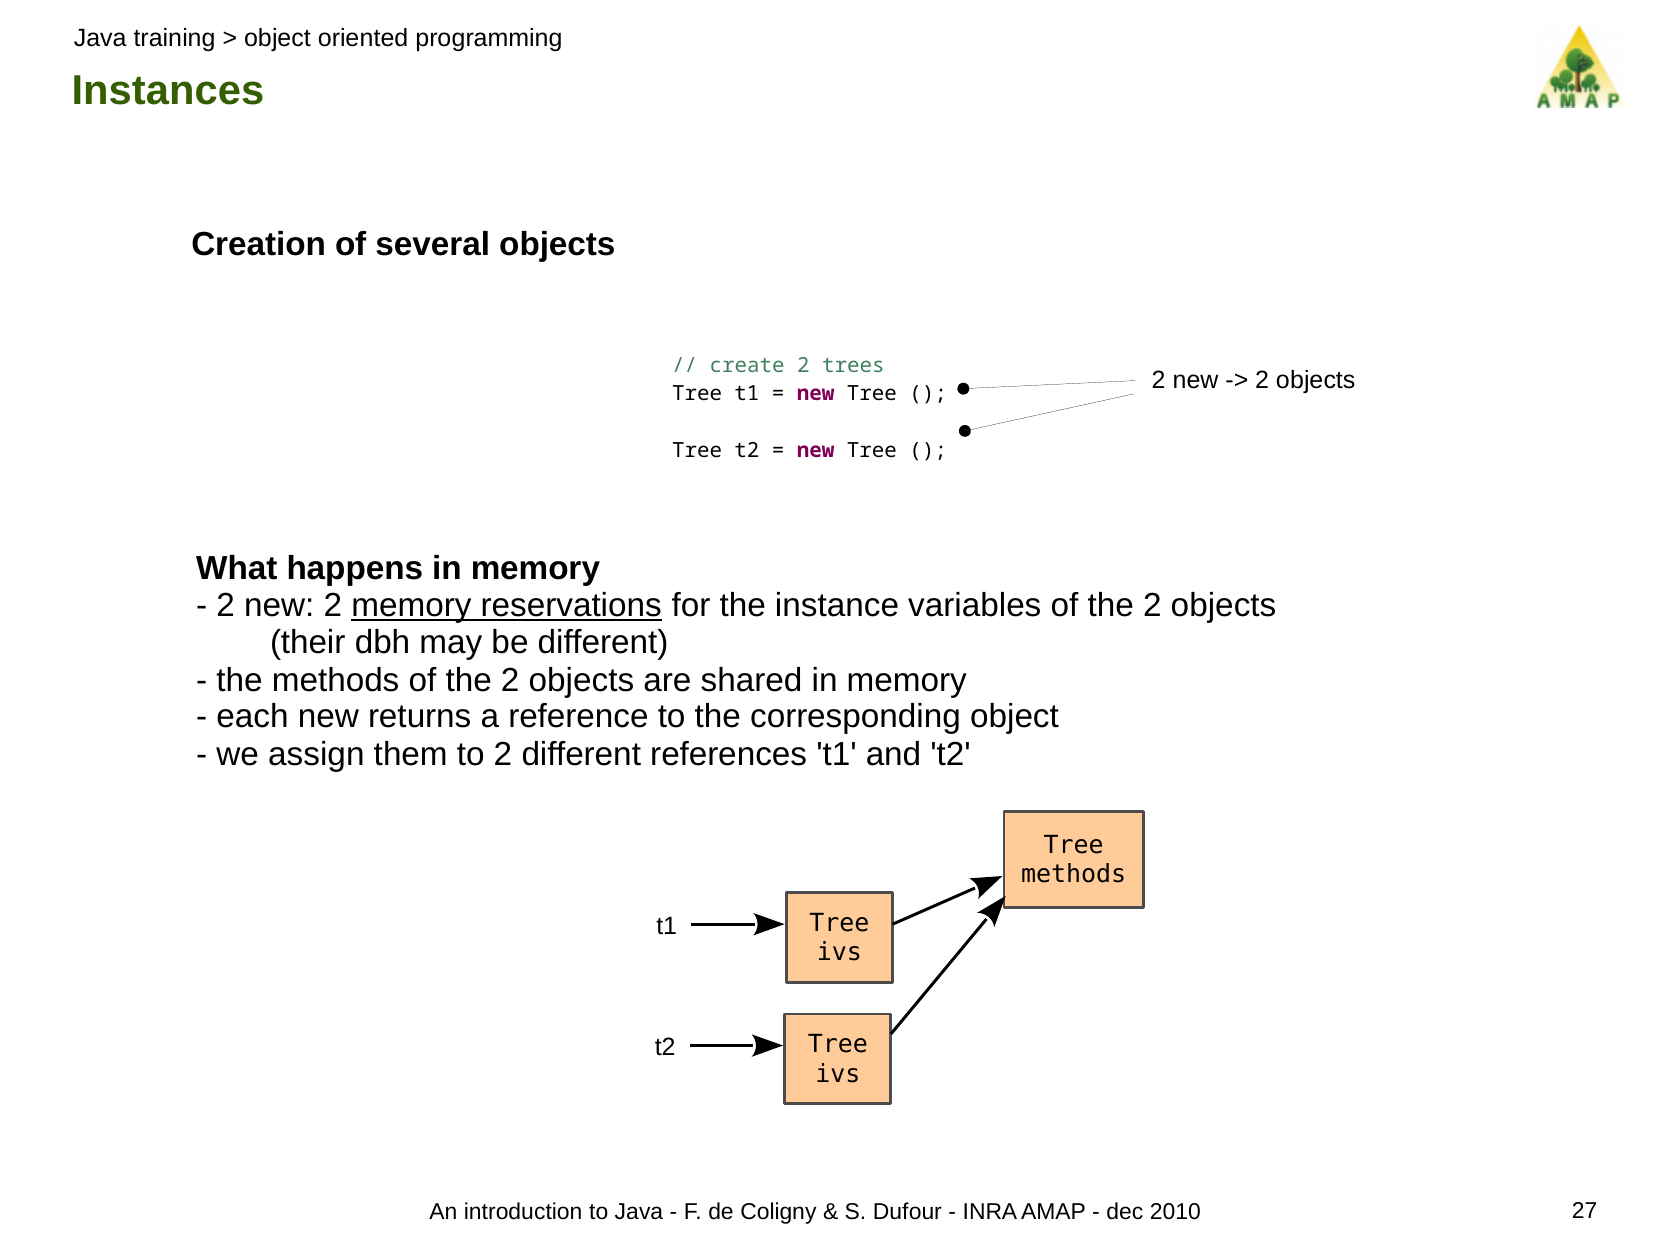

Java training > object oriented programming
Instances
Creation of several objects
// create 2 trees
Tree t1 = new Tree ();
Tree t2 = new Tree ();
2 new -> 2 objects
What happens in memory
- 2 new: 2 memory reservations for the instance variables of the 2 objects
	(their dbh may be different)
- the methods of the 2 objects are shared in memory
- each new returns a reference to the corresponding object
- we assign them to 2 different references 't1' and 't2'
Tree
methods
Tree
ivs
t1
Tree
ivs
t2
27